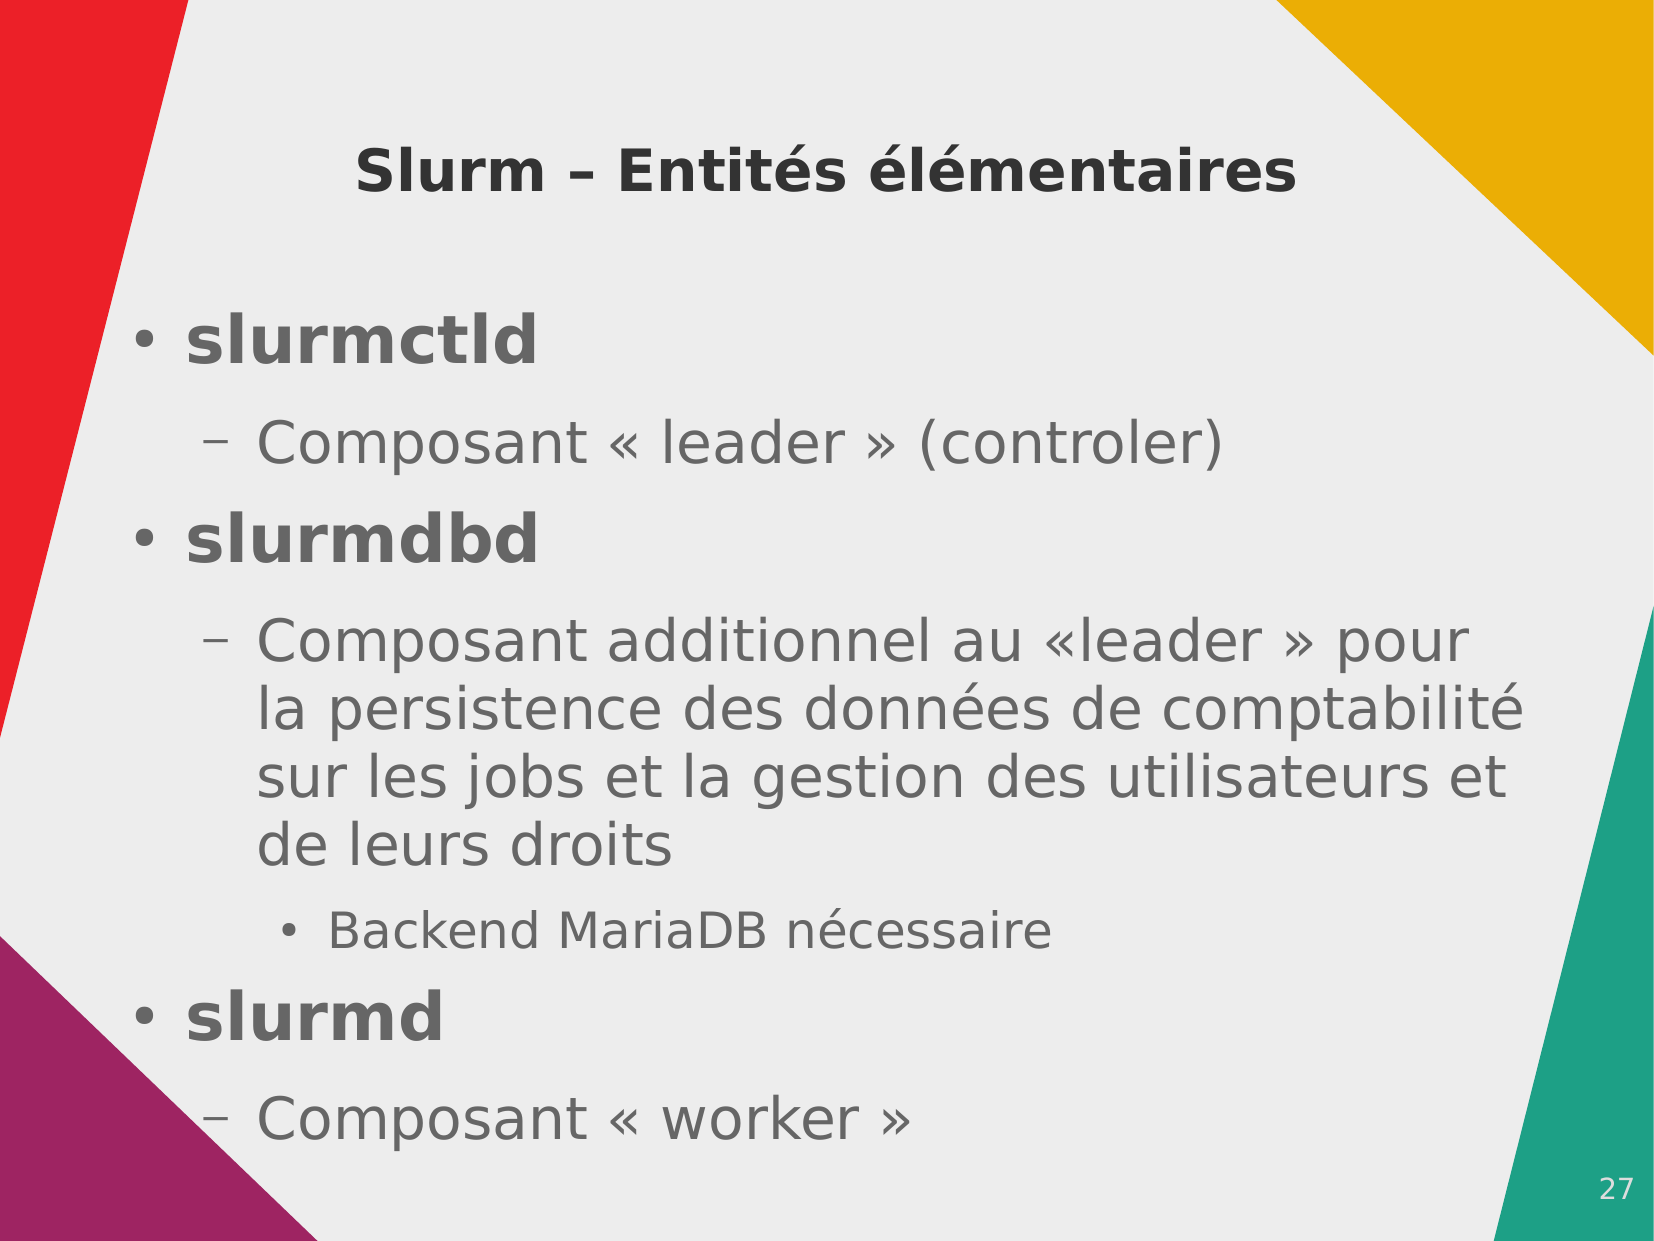

# Slurm – Entités élémentaires
slurmctld
Composant « leader » (controler)
slurmdbd
Composant additionnel au «leader » pour la persistence des données de comptabilité sur les jobs et la gestion des utilisateurs et de leurs droits
Backend MariaDB nécessaire
slurmd
Composant « worker »
27